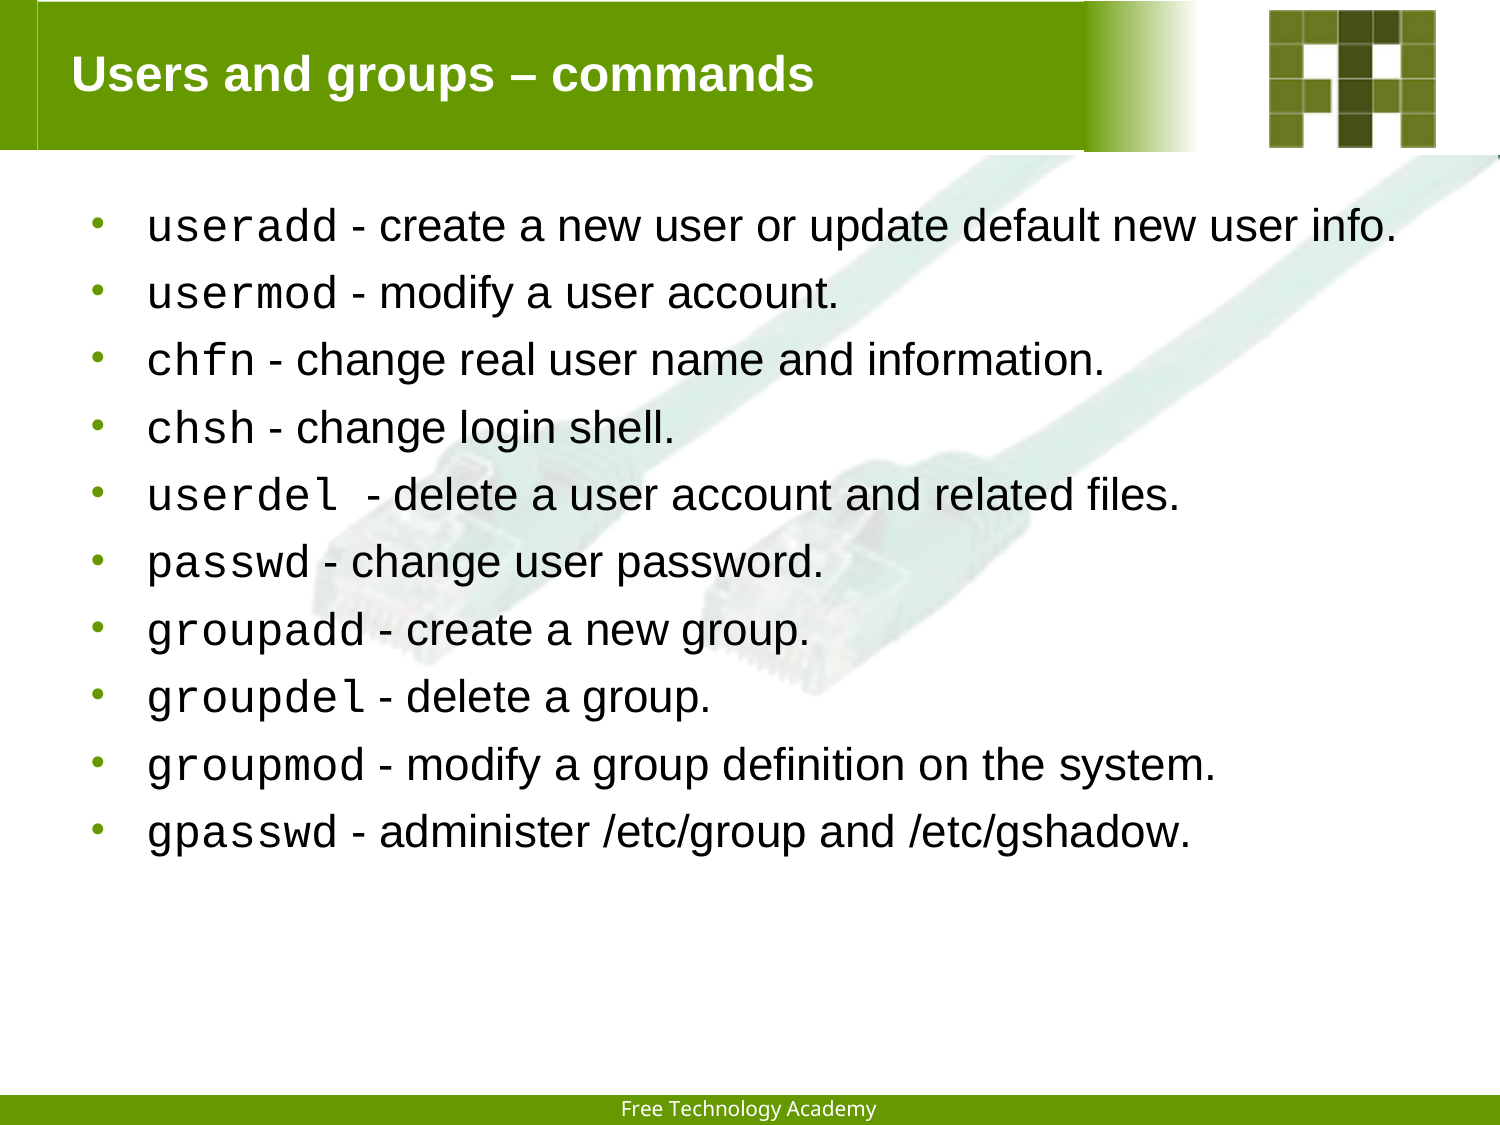

# Users and groups – commands
useradd - create a new user or update default new user info.
usermod - modify a user account.
chfn - change real user name and information.
chsh - change login shell.
userdel - delete a user account and related files.
passwd - change user password.
groupadd - create a new group.
groupdel - delete a group.
groupmod - modify a group definition on the system.
gpasswd - administer /etc/group and /etc/gshadow.